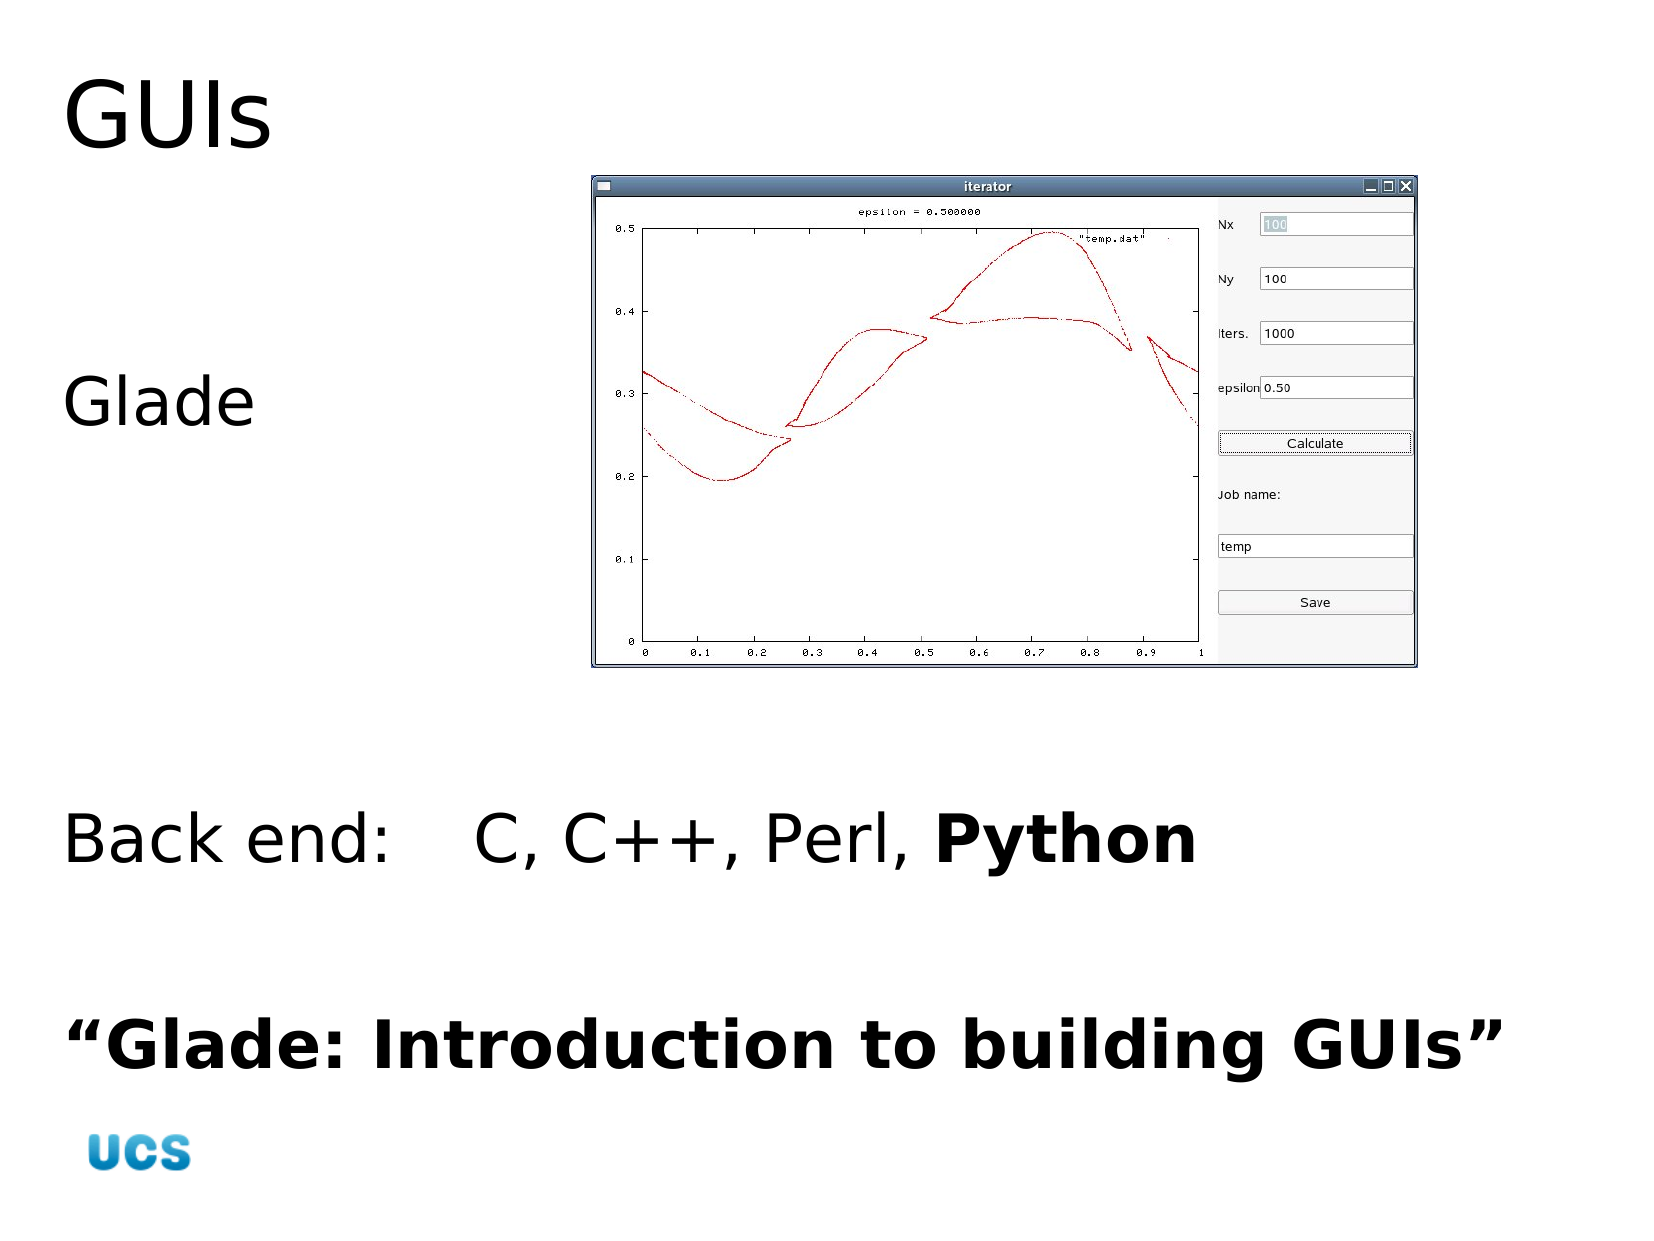

GUIs
Glade
Back end:
C, C++, Perl, Python
“Glade: Introduction to building GUIs”